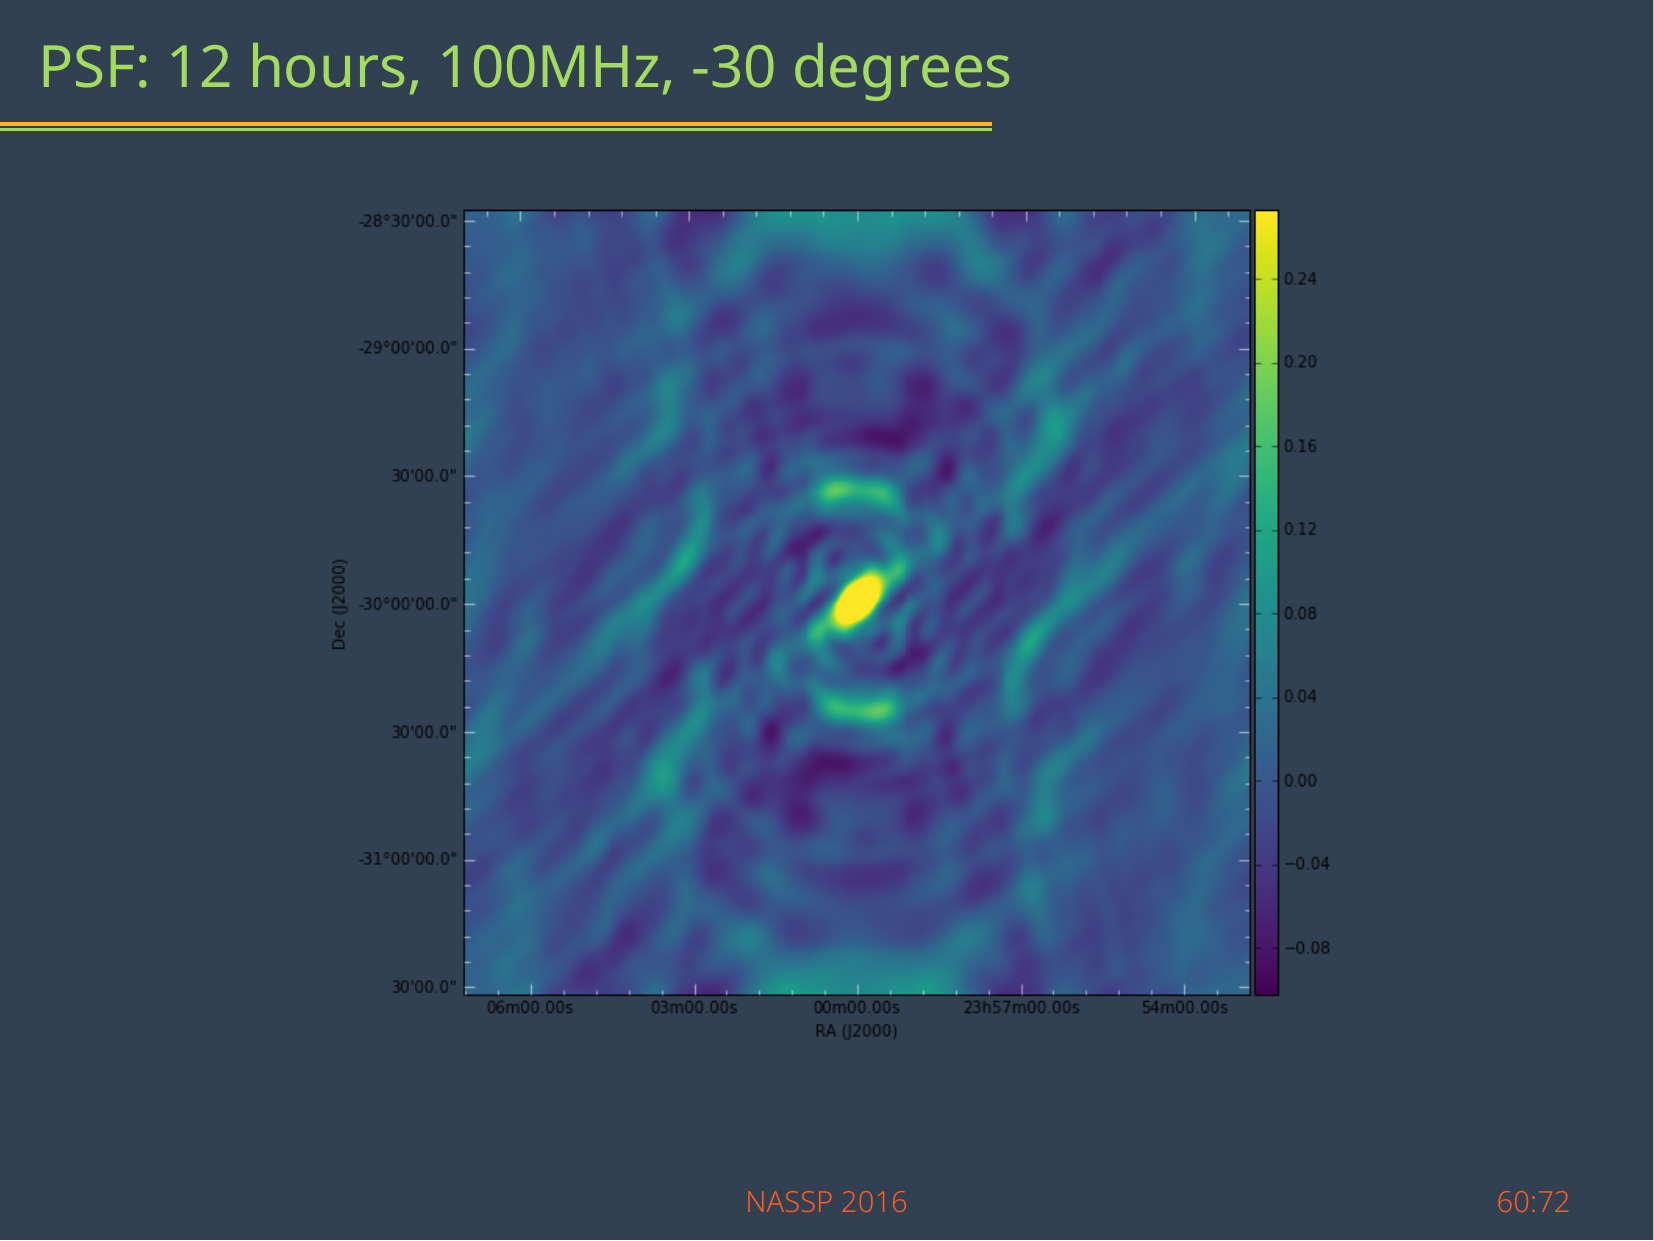

PSF: 12 hours, 100MHz, -30 degrees
NASSP 2016
60